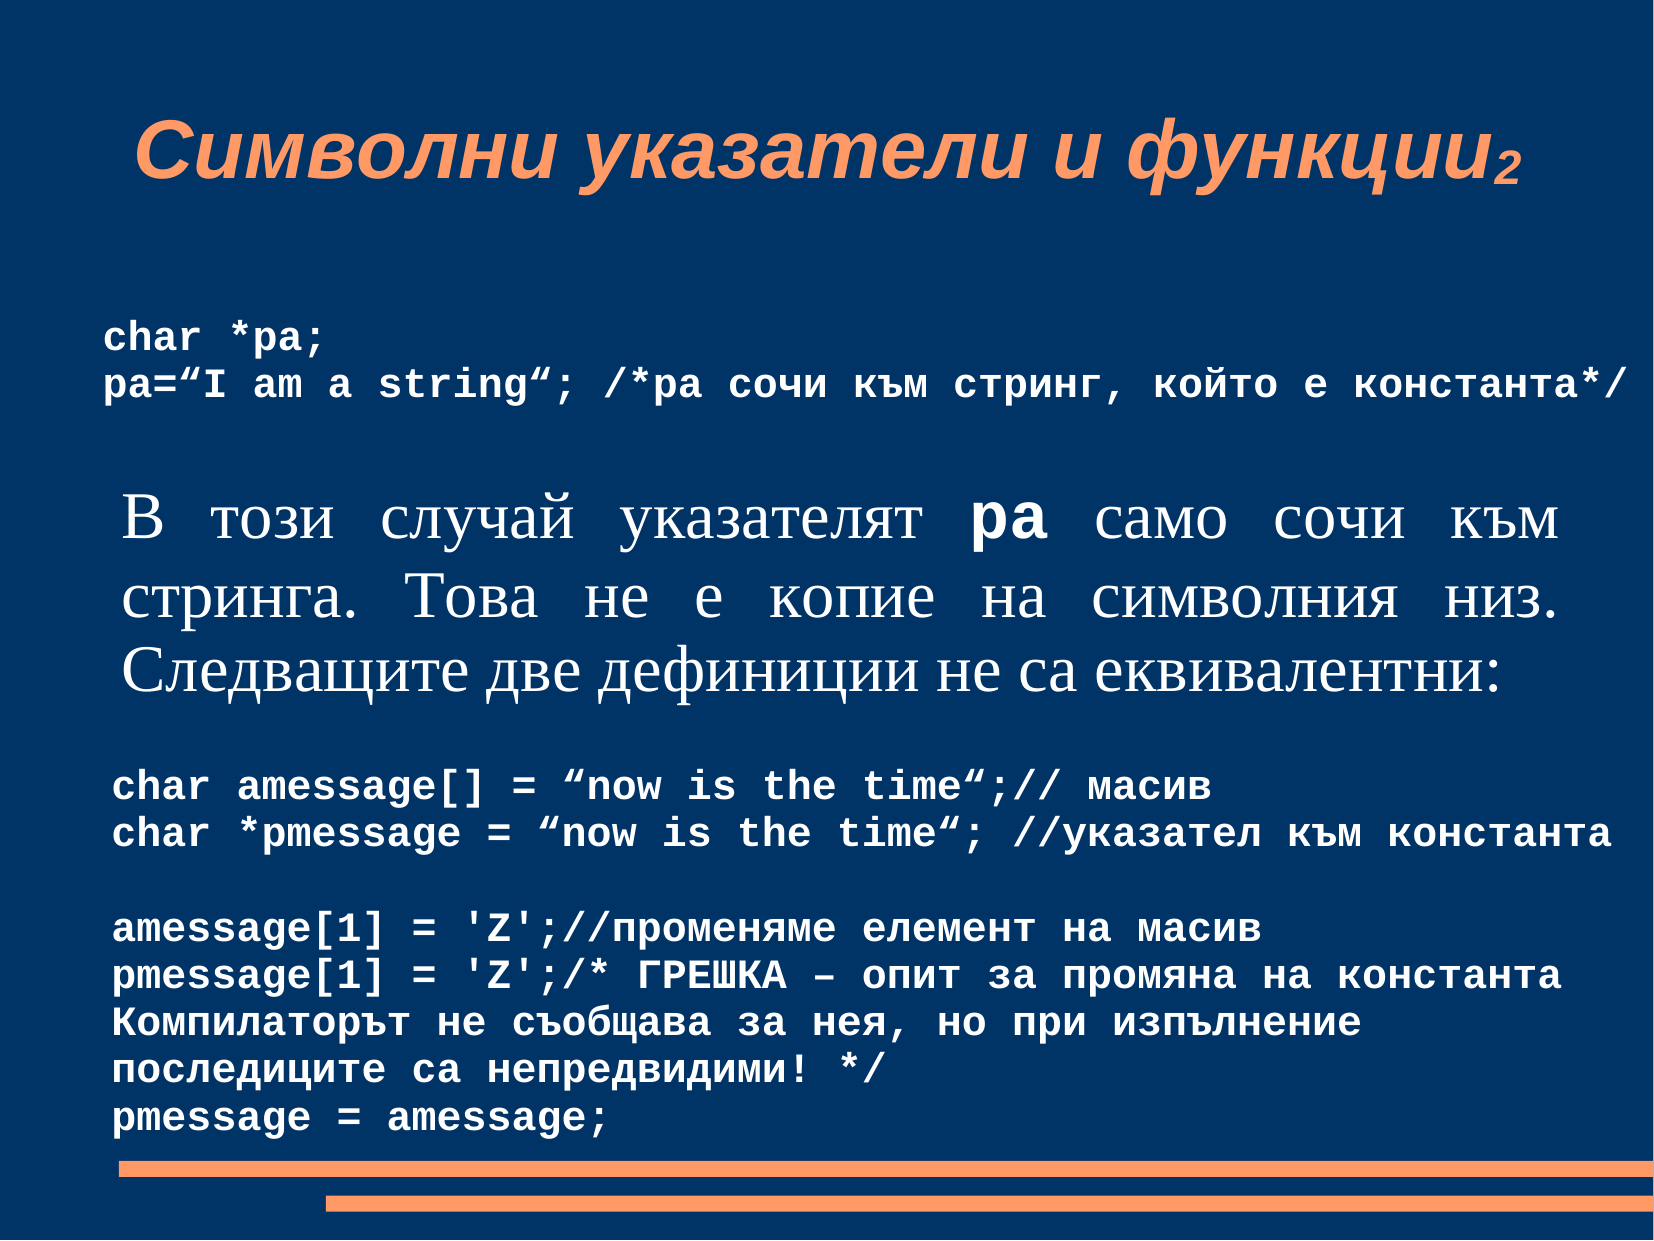

# Символни указатели и функции2
char *pa;
pa=“I am a string“; /*pa сочи към стринг, който е константа*/
В този случай указателят pa само сочи към стринга. Това не е копие на символния низ. Следващите две дефиниции не са еквивалентни:
char amessage[] = “now is the time“;// масив
char *pmessage = “now is the time“; //указател към константа
amessage[1] = 'Z';//променяме елемент на масив
pmessage[1] = 'Z';/* ГРЕШКА – опит за промяна на константа
Компилаторът не съобщава за нея, но при изпълнение последиците са непредвидими! */
pmessage = amessage;